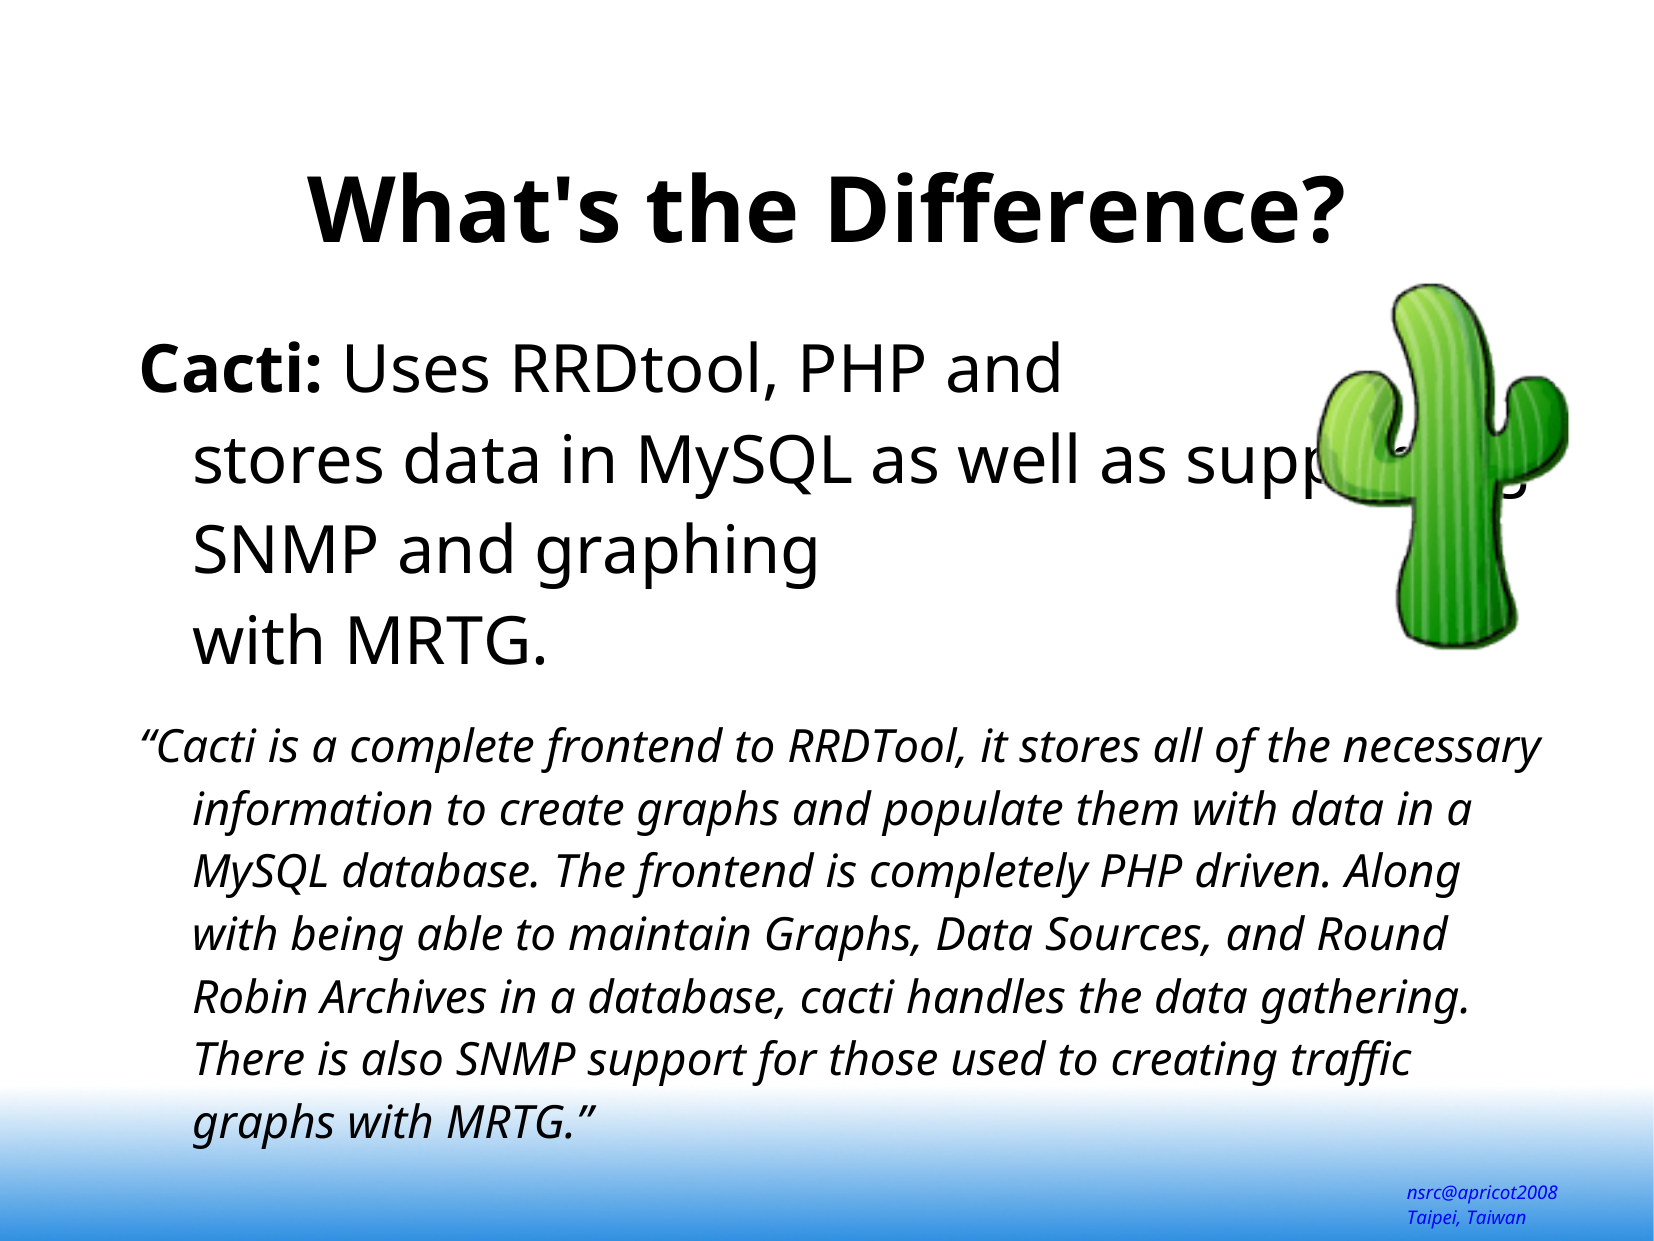

# What's the Difference?
Cacti: Uses RRDtool, PHP and
stores data in MySQL as well as supporting SNMP and graphing
with MRTG.
“Cacti is a complete frontend to RRDTool, it stores all of the necessary information to create graphs and populate them with data in a MySQL database. The frontend is completely PHP driven. Along with being able to maintain Graphs, Data Sources, and Round Robin Archives in a database, cacti handles the data gathering. There is also SNMP support for those used to creating traffic graphs with MRTG.”